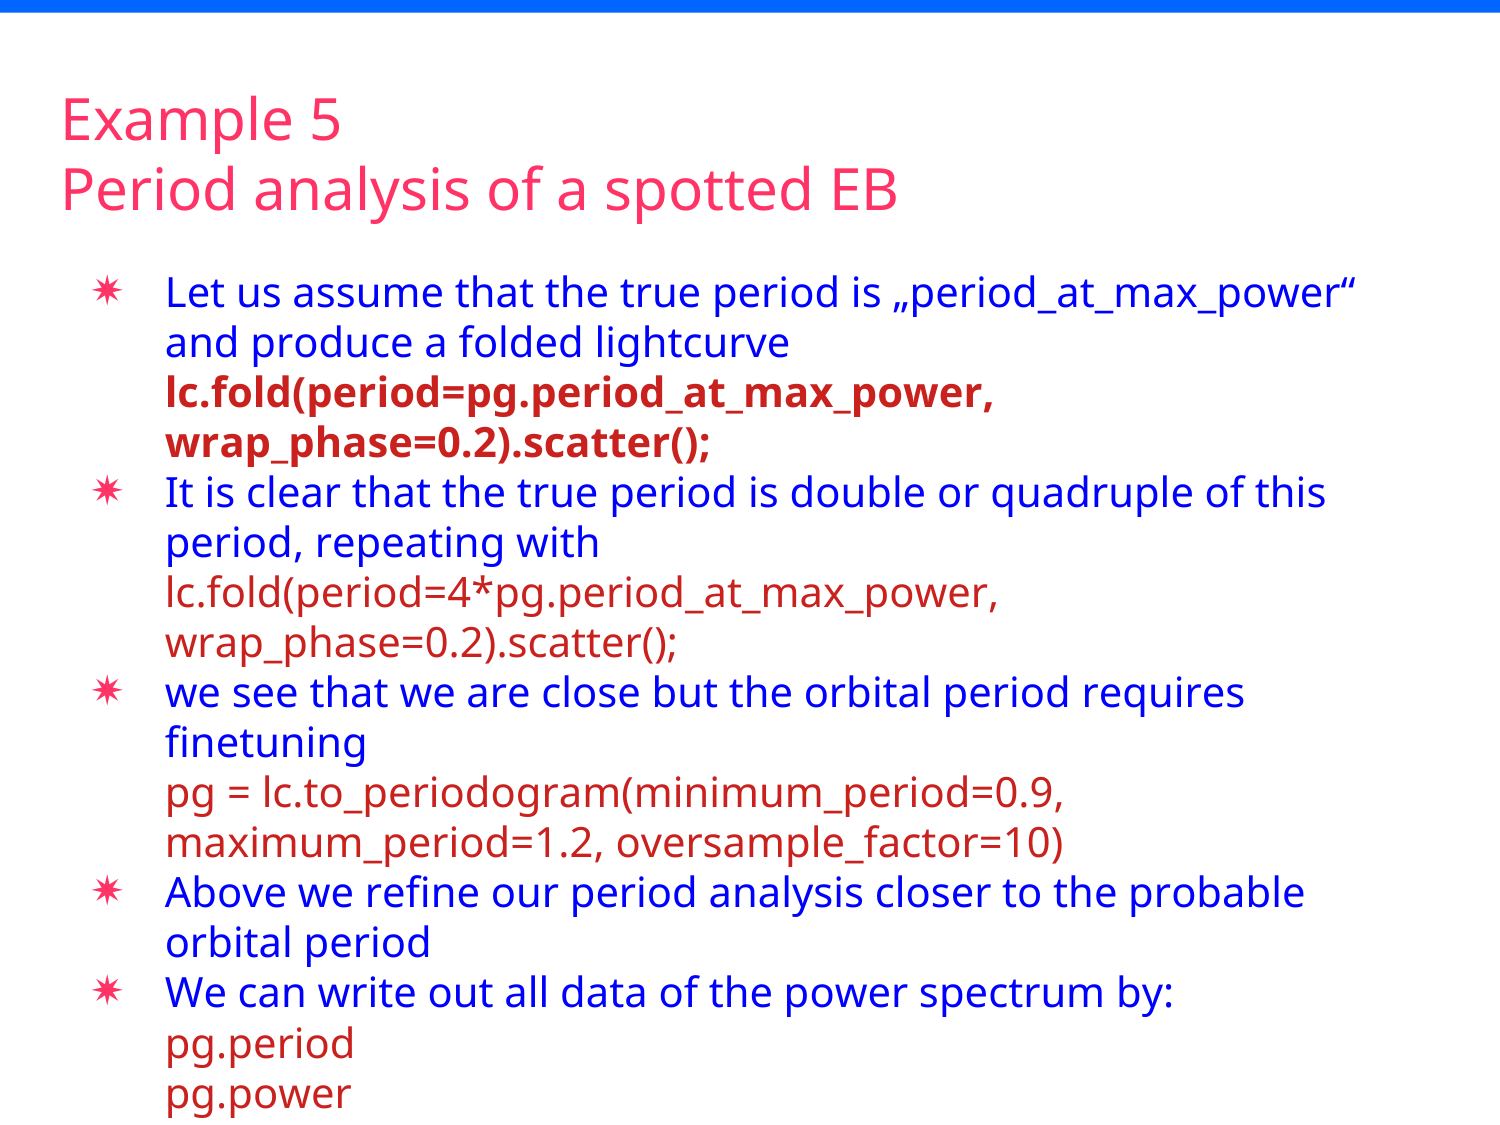

Example 5
Period analysis of a spotted EB
Let us assume that the true period is „period_at_max_power“ and produce a folded lightcurve
lc.fold(period=pg.period_at_max_power, wrap_phase=0.2).scatter();
It is clear that the true period is double or quadruple of this period, repeating with
lc.fold(period=4*pg.period_at_max_power, wrap_phase=0.2).scatter();
we see that we are close but the orbital period requires finetuning
pg = lc.to_periodogram(minimum_period=0.9, maximum_period=1.2, oversample_factor=10)
Above we refine our period analysis closer to the probable orbital period
We can write out all data of the power spectrum by:
pg.period
pg.power
25